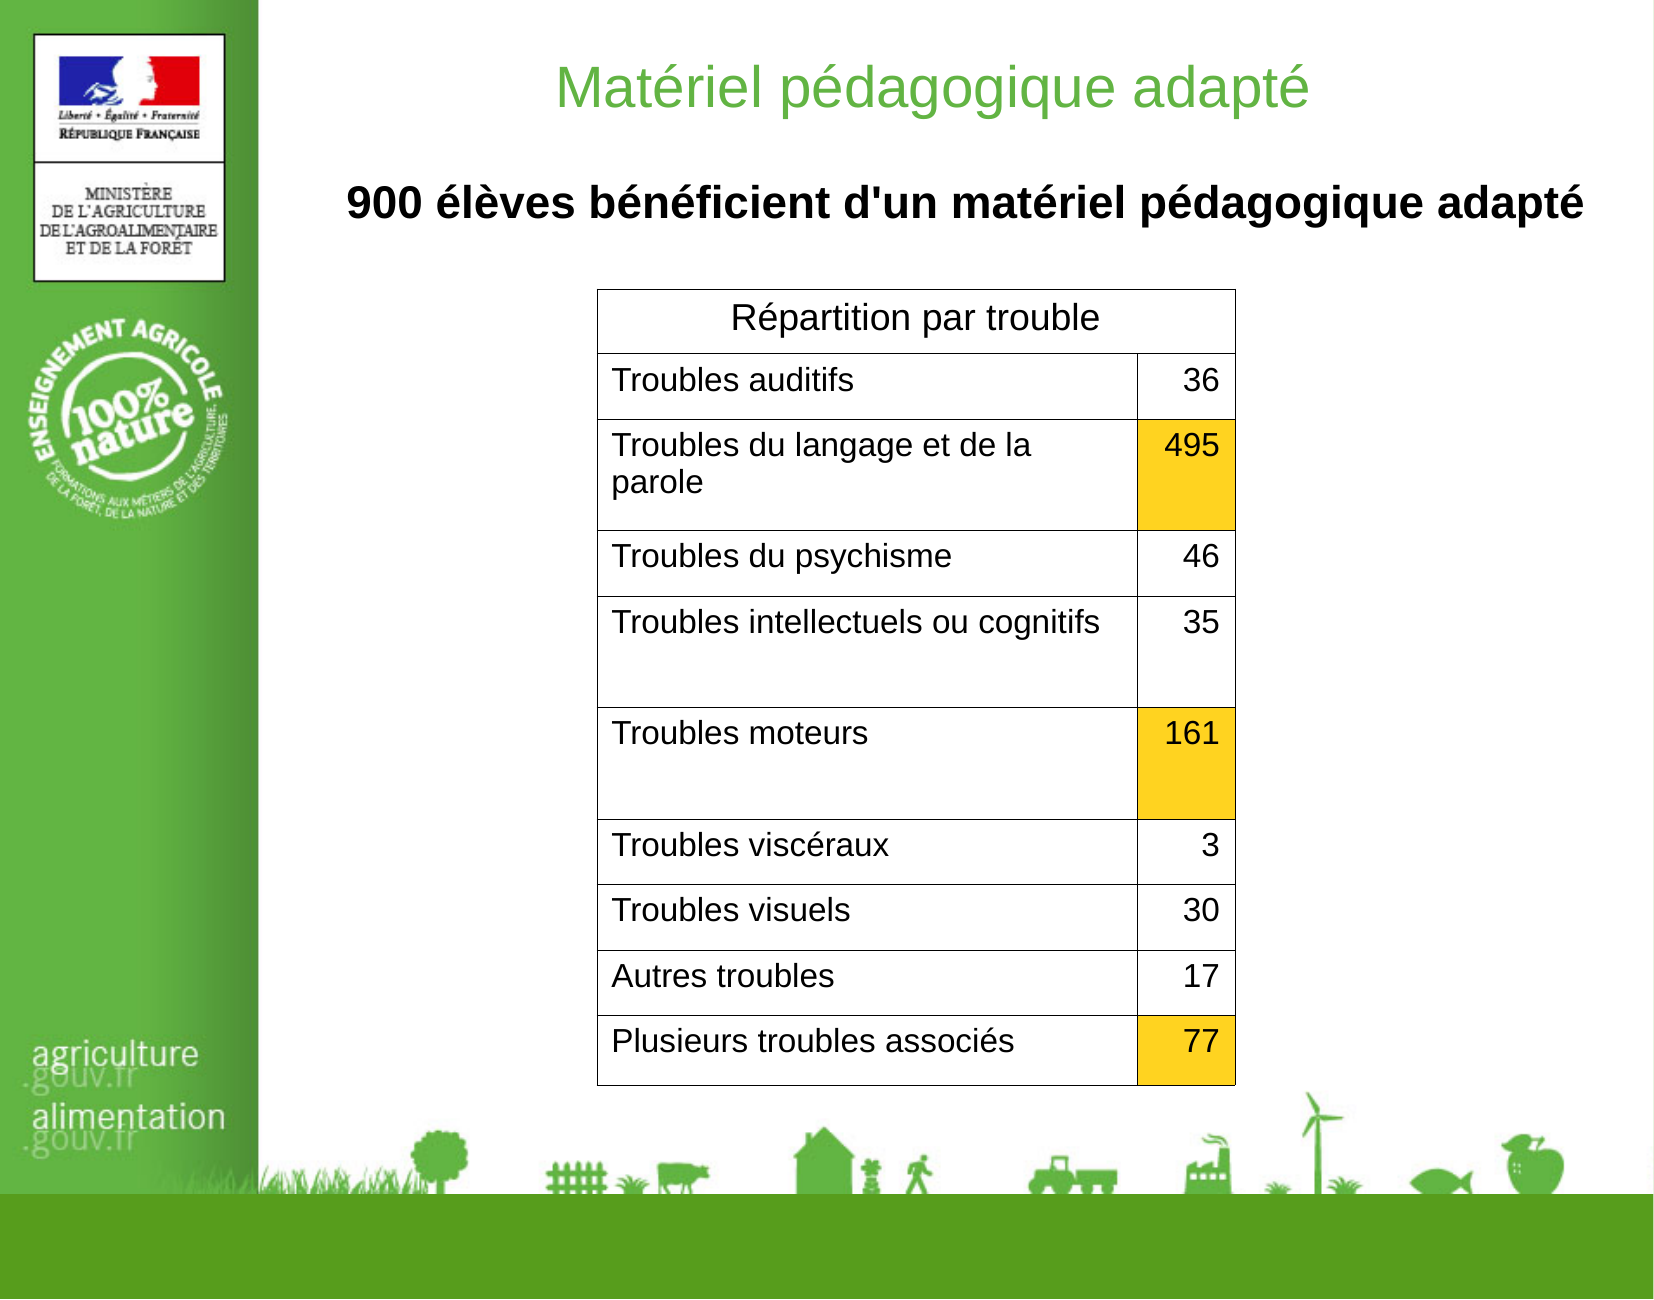

# Matériel pédagogique adapté
900 élèves bénéficient d'un matériel pédagogique adapté
| Répartition par trouble | |
| --- | --- |
| Troubles auditifs | 36 |
| Troubles du langage et de la parole | 495 |
| Troubles du psychisme | 46 |
| Troubles intellectuels ou cognitifs | 35 |
| Troubles moteurs | 161 |
| Troubles viscéraux | 3 |
| Troubles visuels | 30 |
| Autres troubles | 17 |
| Plusieurs troubles associés | 77 |